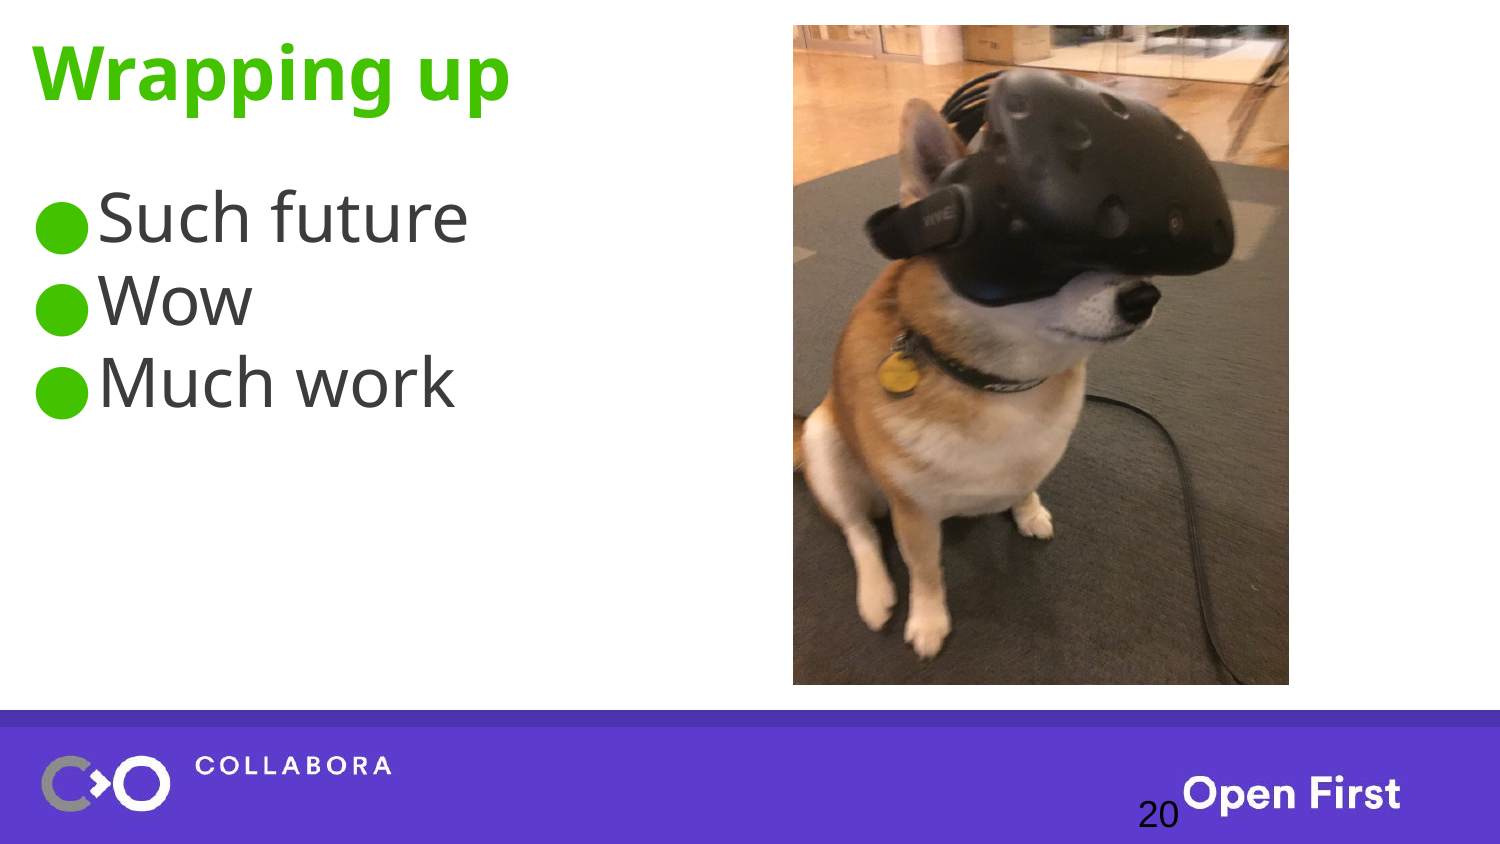

Wrapping up
Such future
Wow
Much work